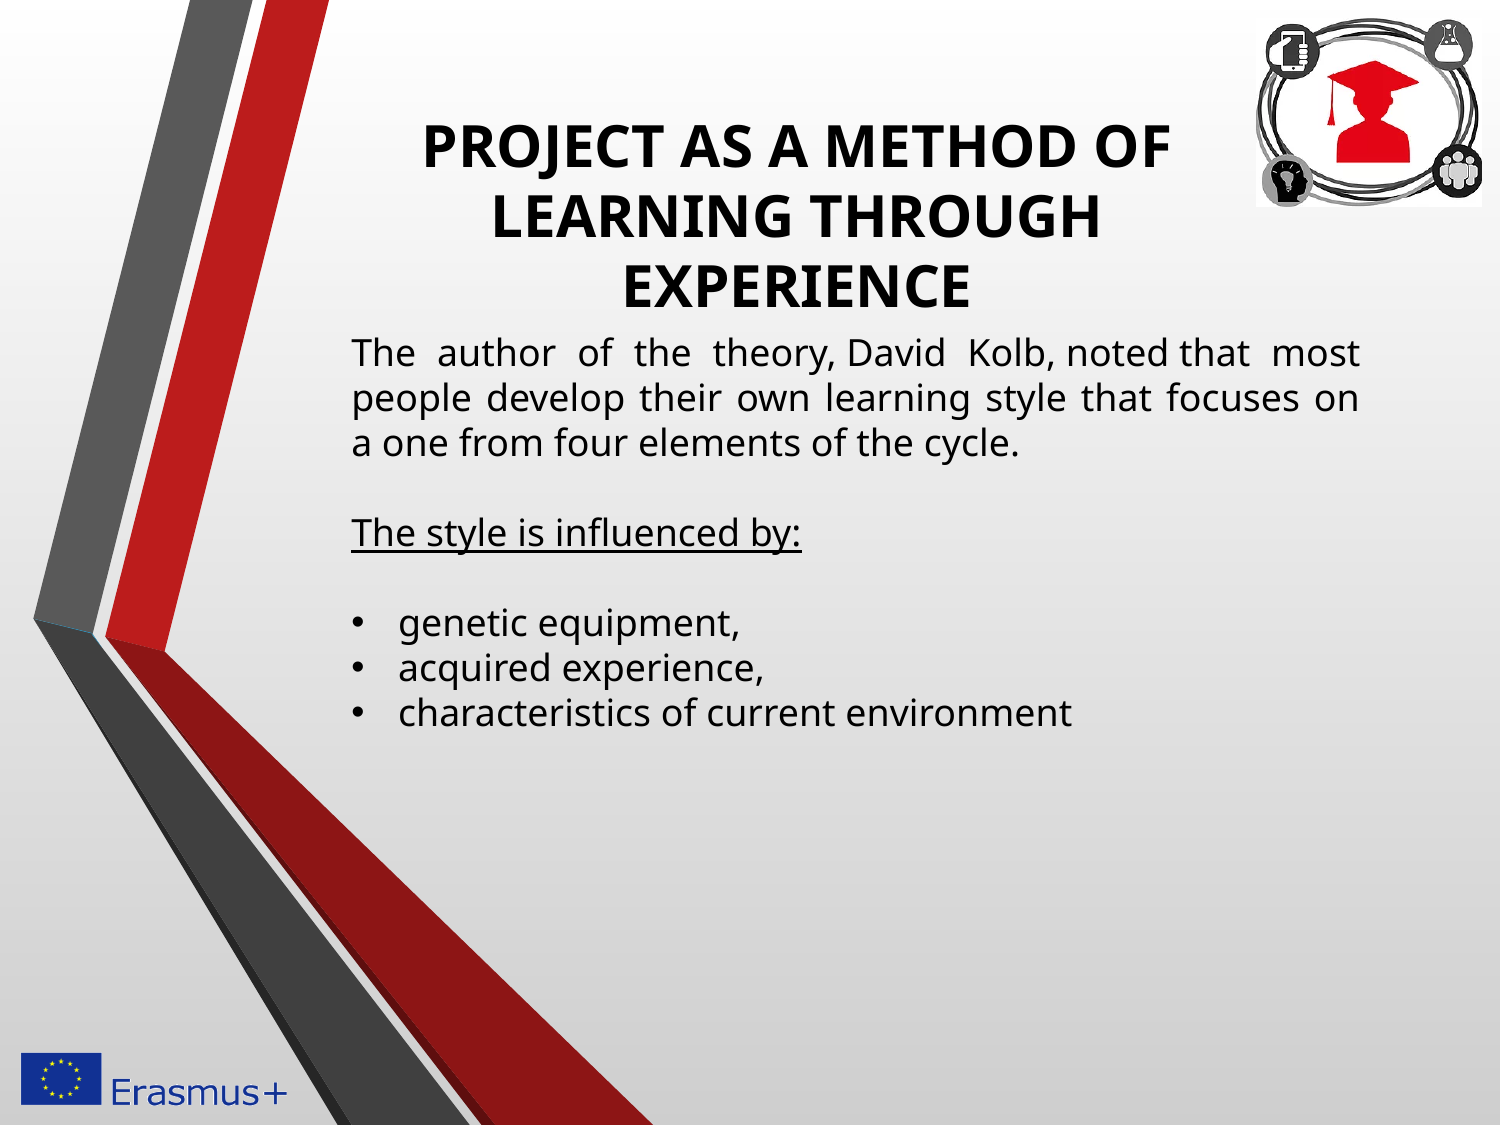

Project as a method of learning through experience
The author of the theory, David Kolb, noted that most people develop their own learning style that focuses on a one from four elements of the cycle.
The style is influenced by:
genetic equipment,
acquired experience,
characteristics of current environment